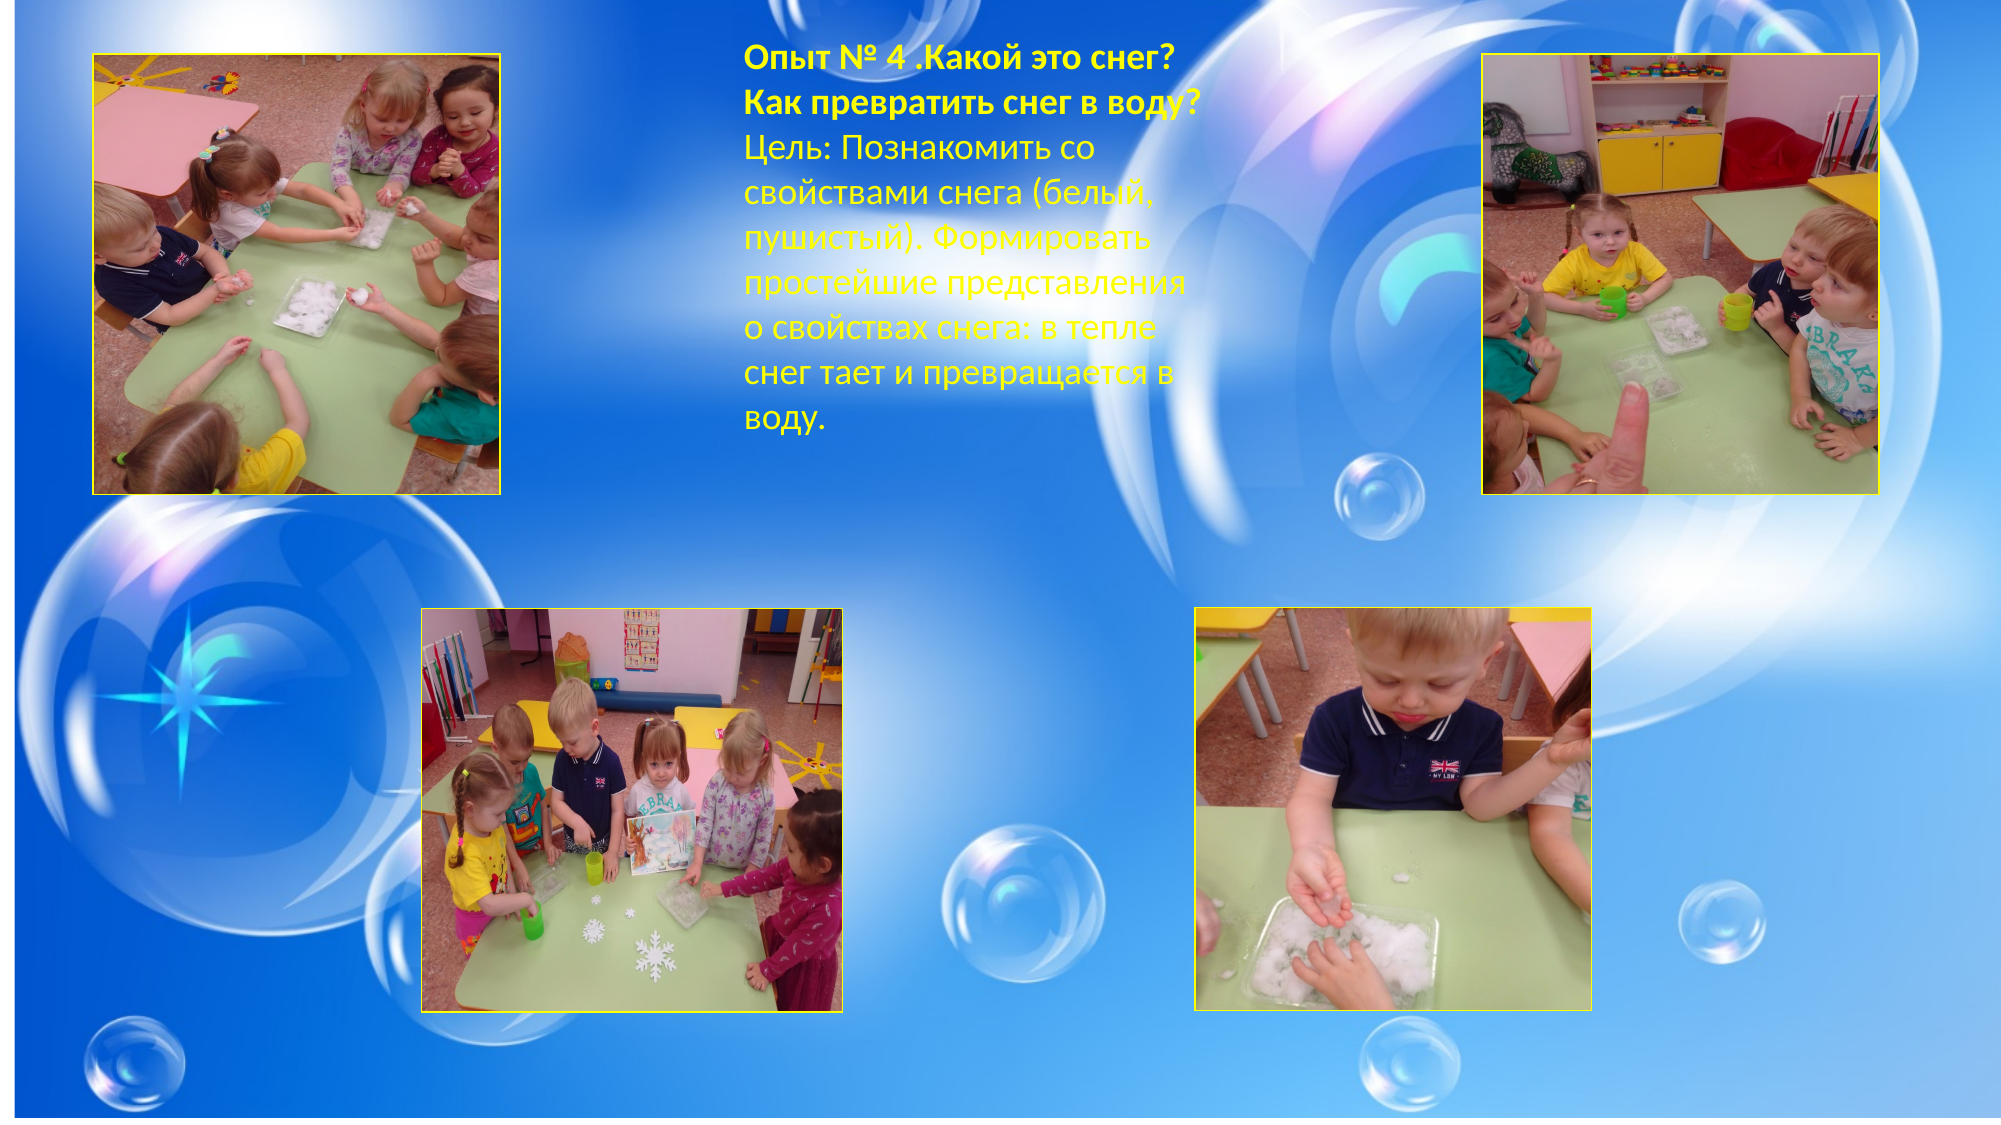

Опыт № 4 .Какой это снег? Как превратить снег в воду? Цель: Познакомить со свойствами снега (белый, пушистый). Формировать простейшие представления о свойствах снега: в тепле снег тает и превращается в воду.